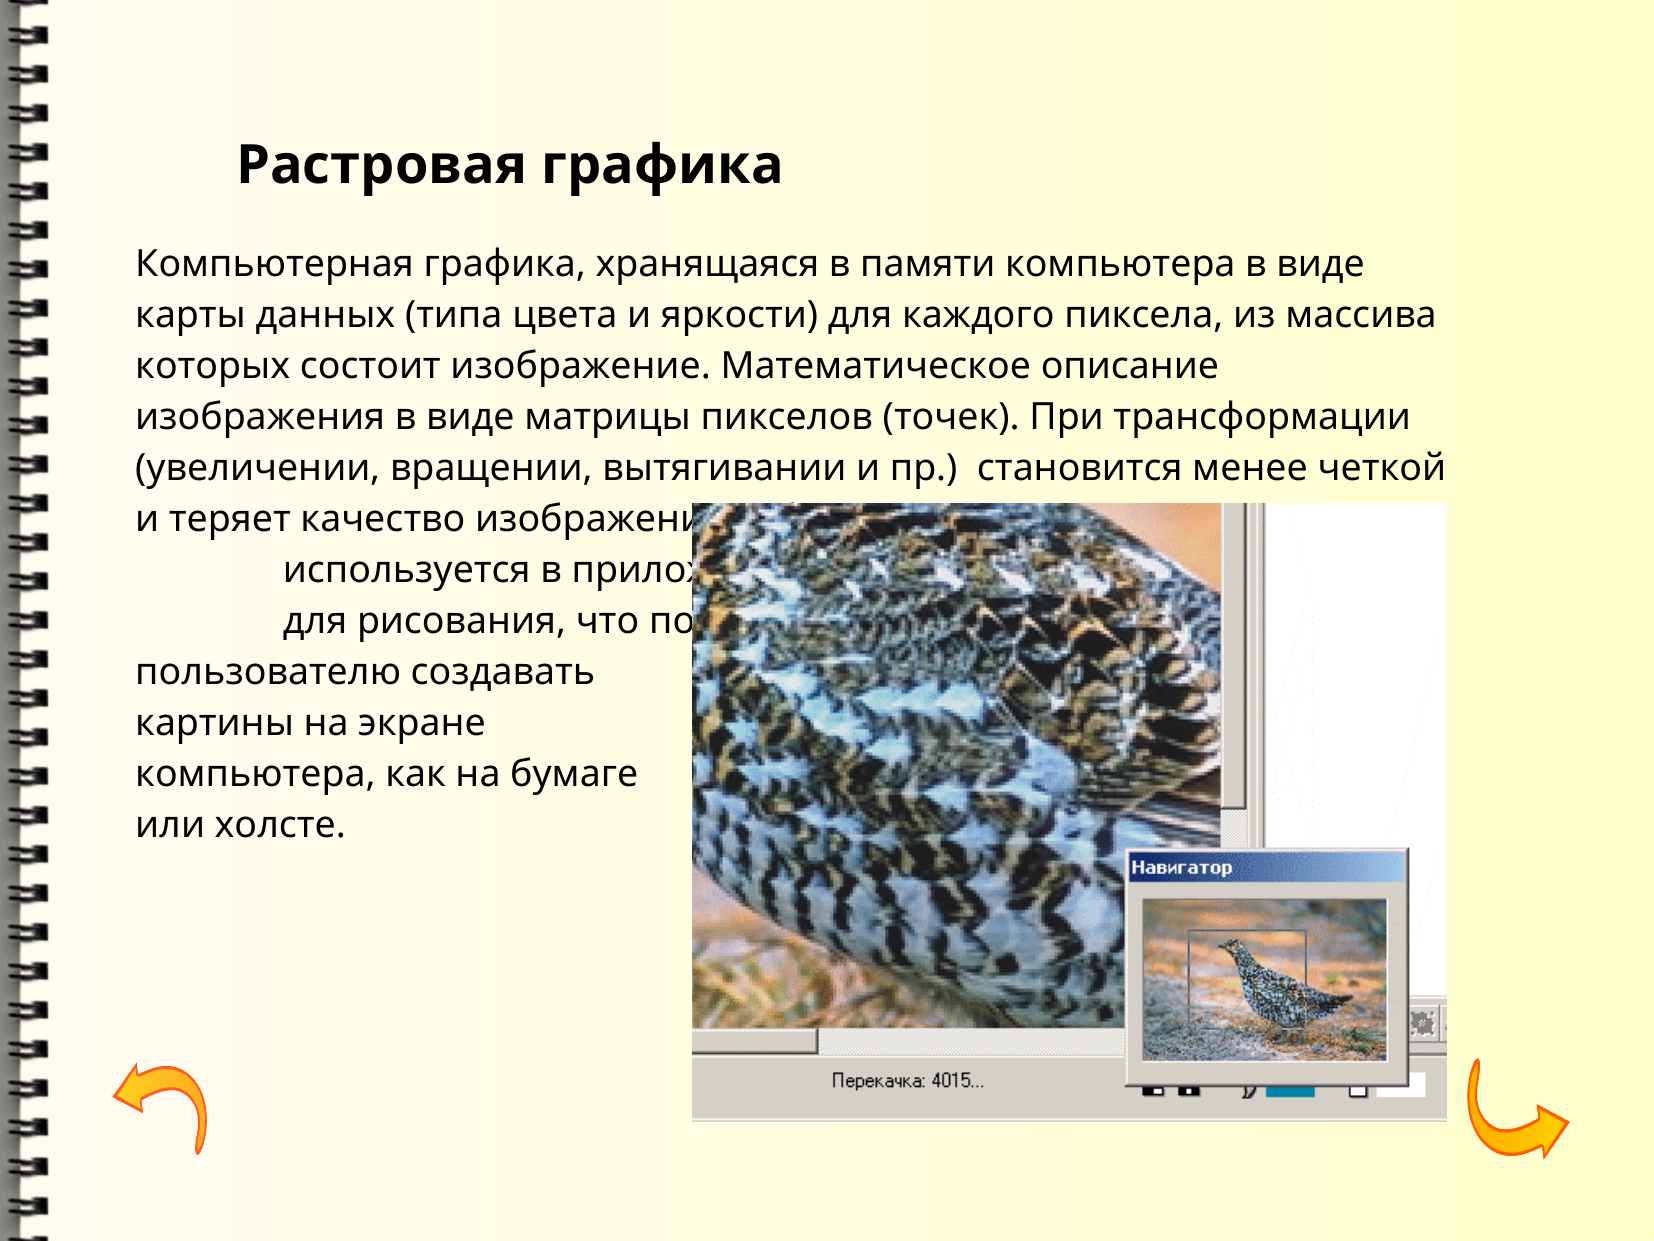

Растровая графика
# Компьютерная графика, хранящаяся в памяти компьютера в виде карты данных (типа цвета и яркости) для каждого пиксела, из массива которых состоит изображение. Математическое описание изображения в виде матрицы пикселов (точек). При трансформации (увеличении, вращении, вытягивании и пр.) становится менее четкой и теряет качество изображения. Обычно 										используется в приложениях 											для рисования, что позволяет								 пользователю создавать											 картины на экране												 компьютера, как на бумаге												 или холсте.